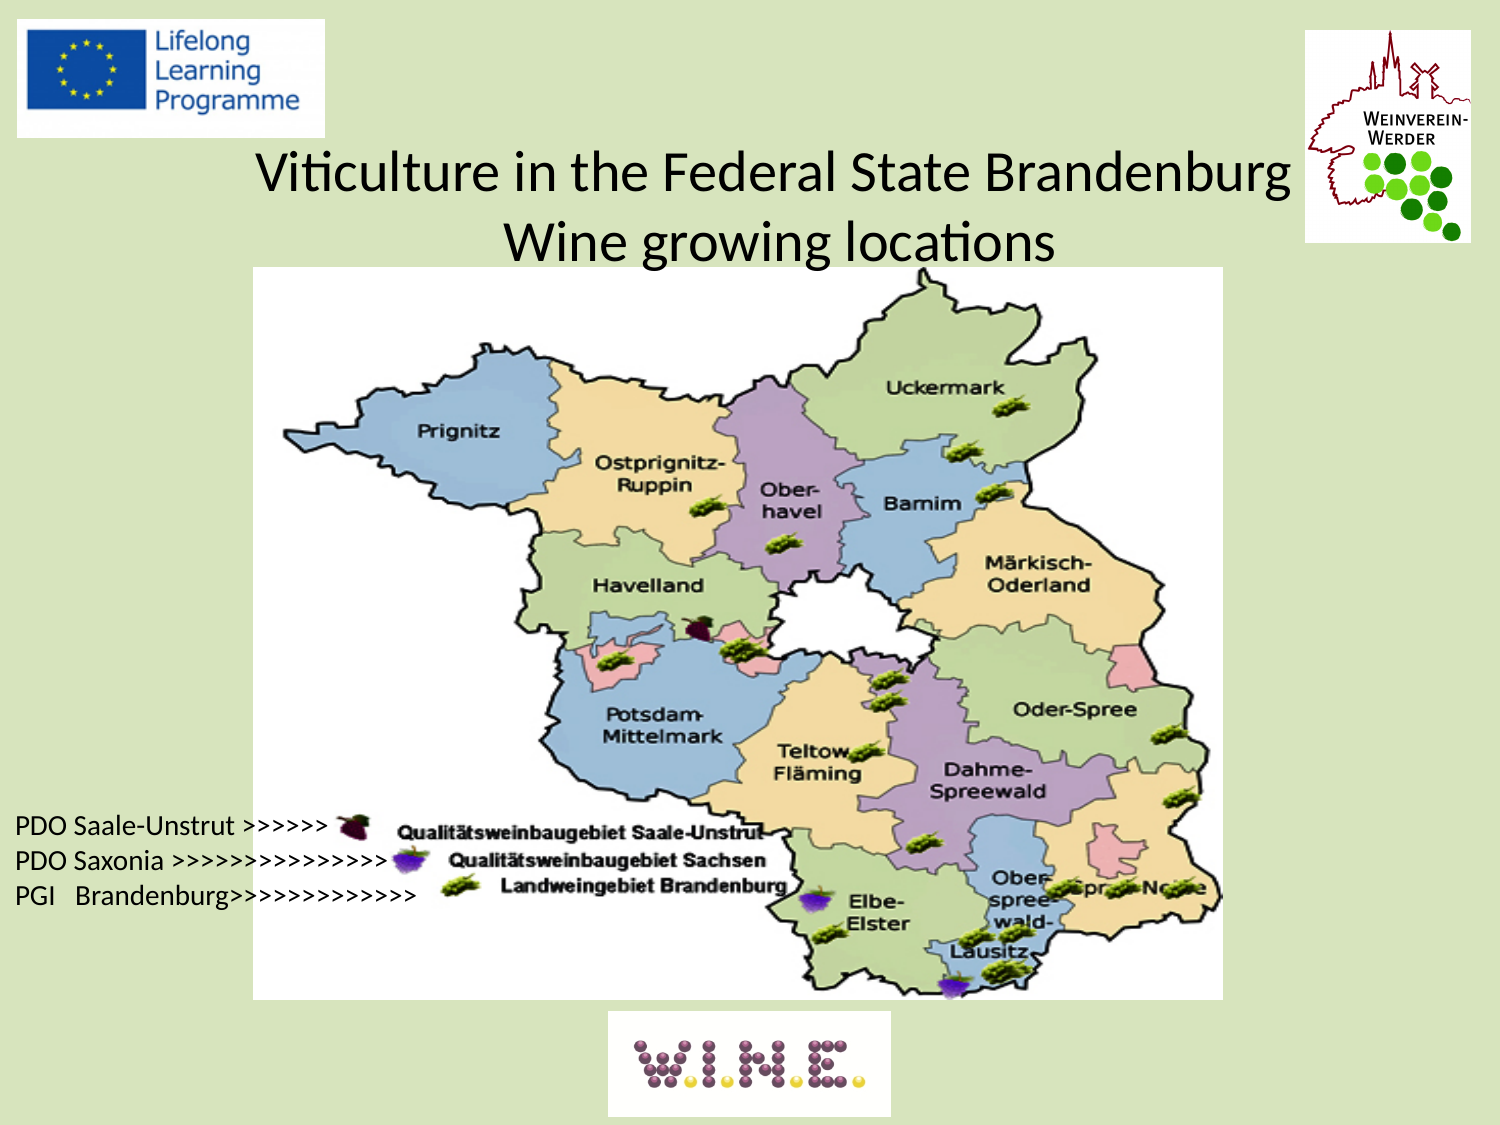

Viticulture in the Federal State Brandenburg
Wine growing locations
PDO Saale-Unstrut >>>>>>
PDO Saxonia >>>>>>>>>>>>>>>
PGI Brandenburg>>>>>>>>>>>>>